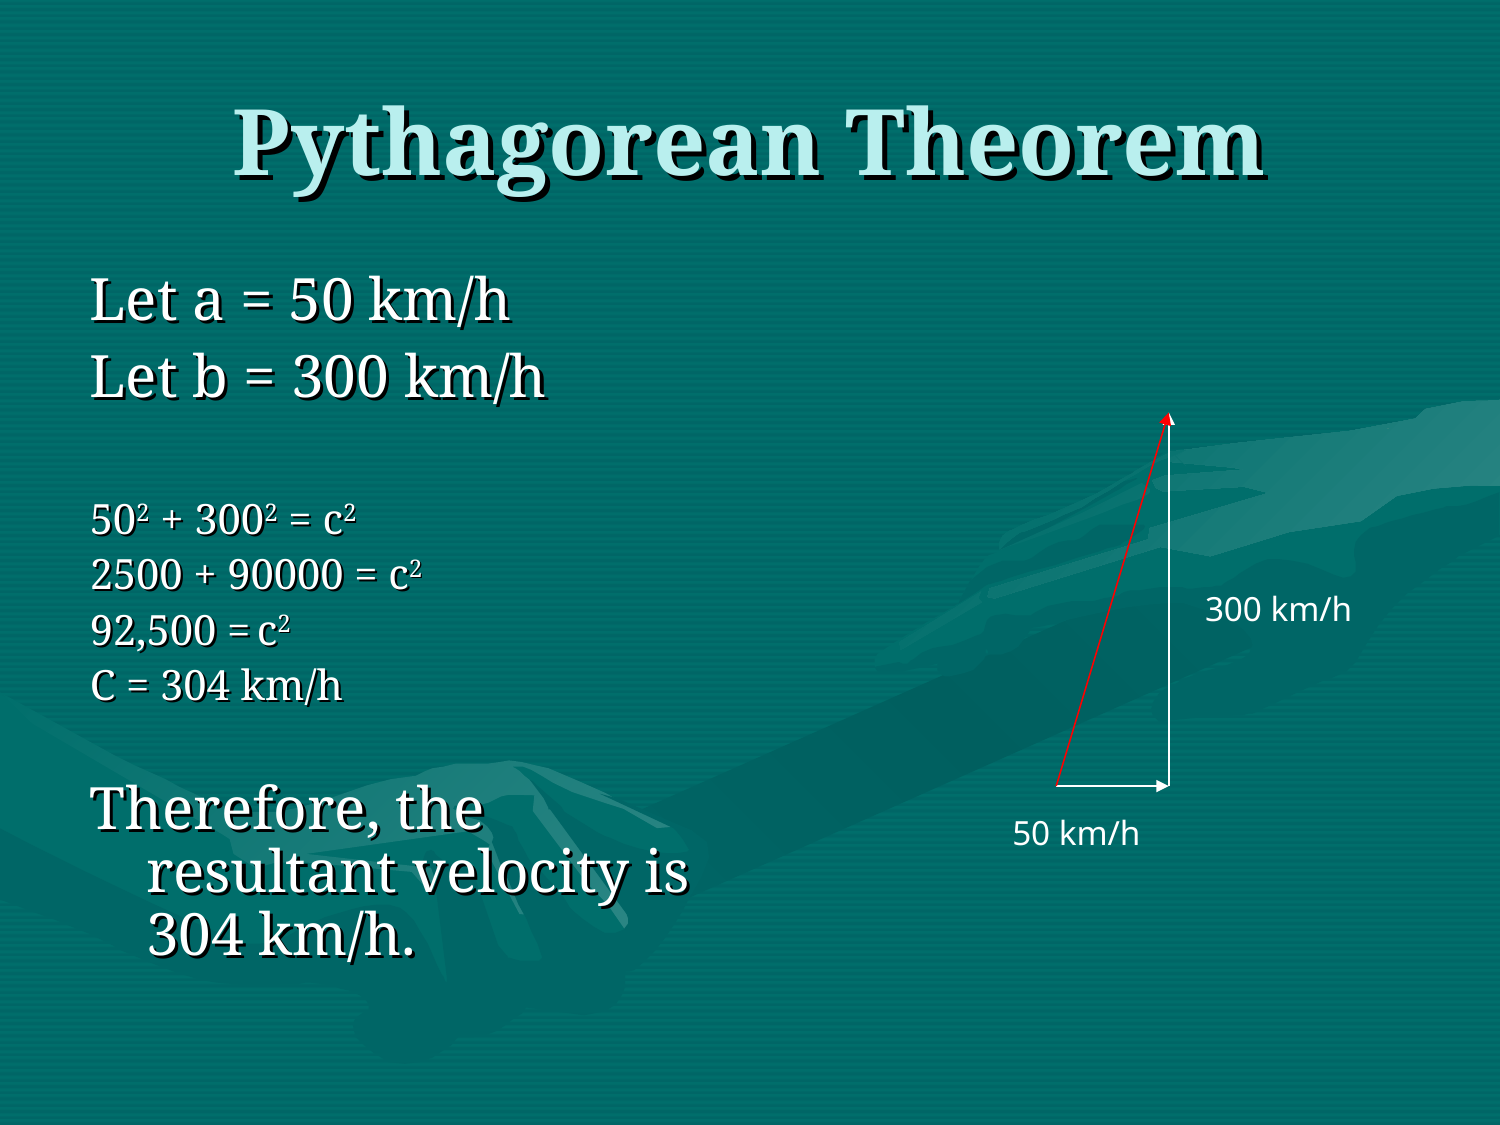

# Pythagorean Theorem
Let a = 50 km/h
Let b = 300 km/h
502 + 3002 = c2
2500 + 90000 = c2
92,500 = c2
C = 304 km/h
Therefore, the resultant velocity is 304 km/h.
300 km/h
50 km/h